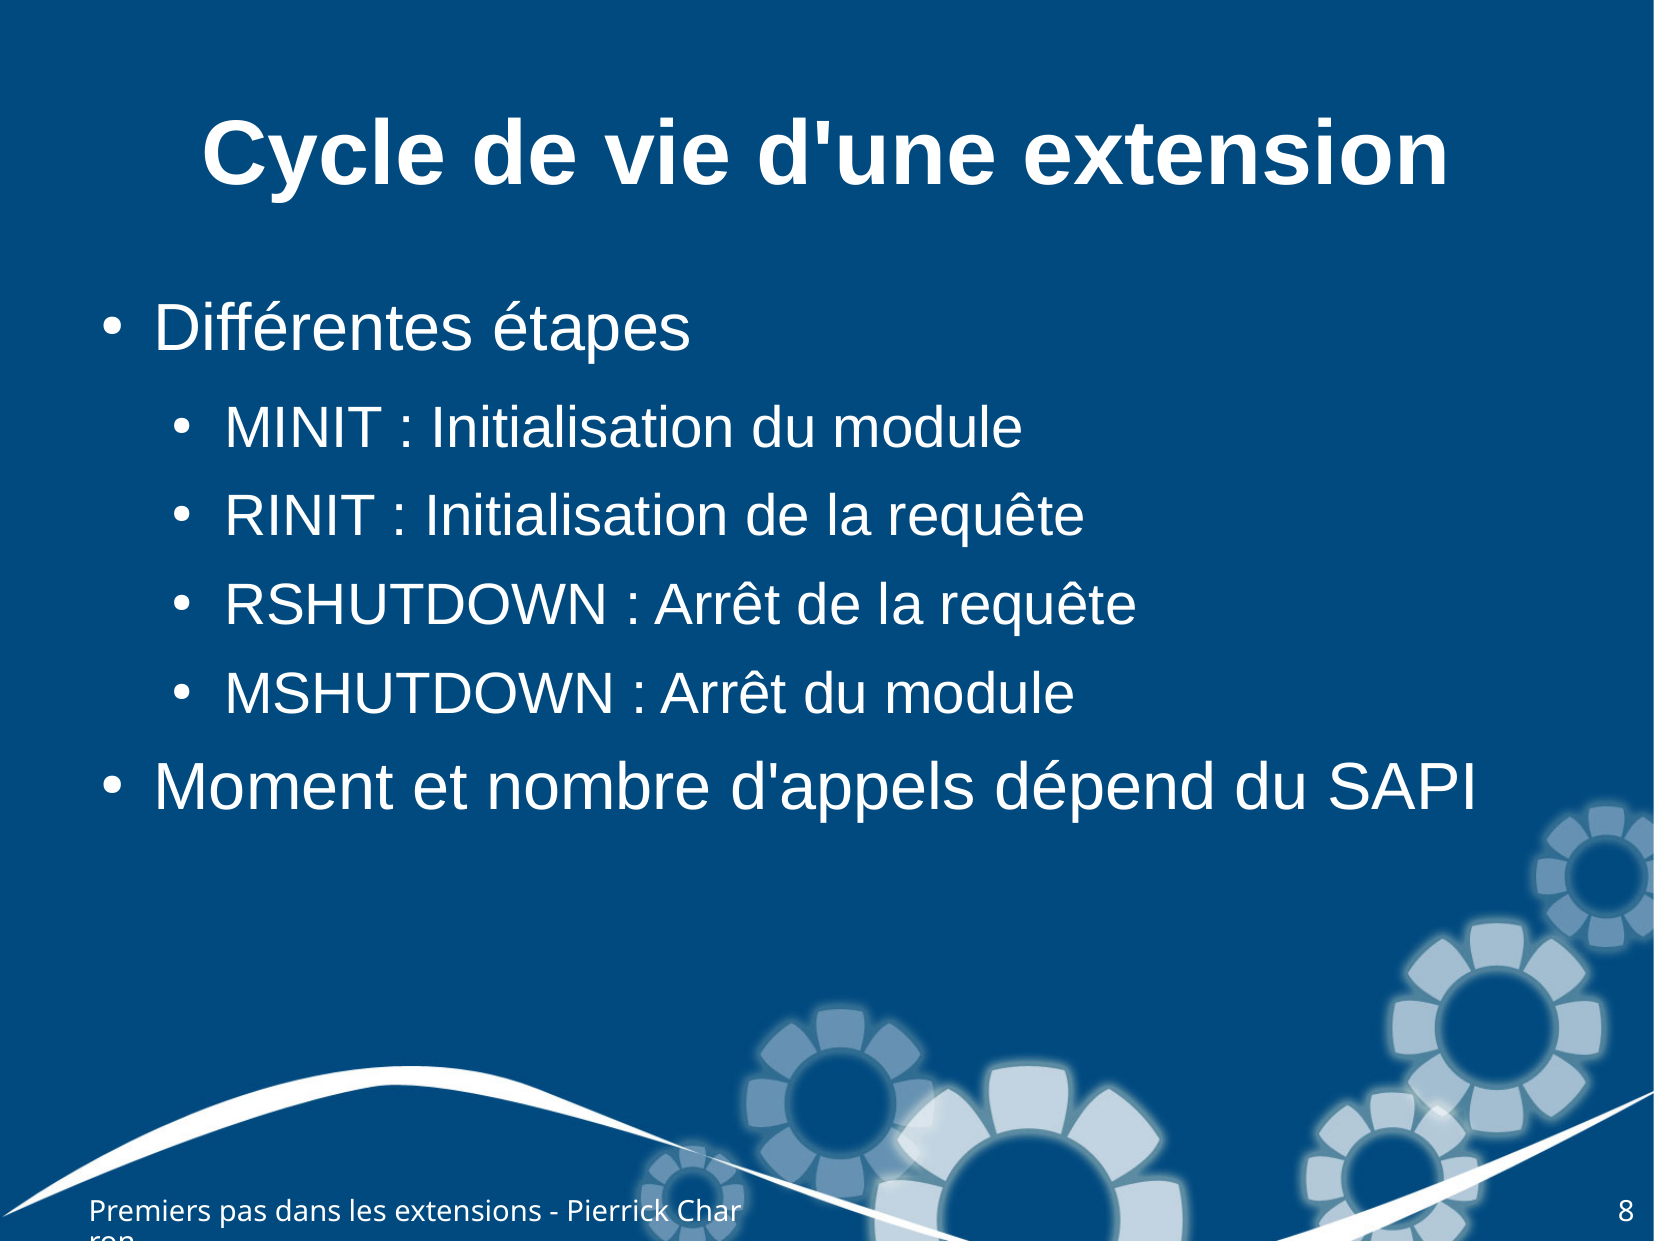

# Cycle de vie d'une extension
Différentes étapes
MINIT : Initialisation du module
RINIT : Initialisation de la requête
RSHUTDOWN : Arrêt de la requête
MSHUTDOWN : Arrêt du module
Moment et nombre d'appels dépend du SAPI
Premiers pas dans les extensions - Pierrick Charron
8